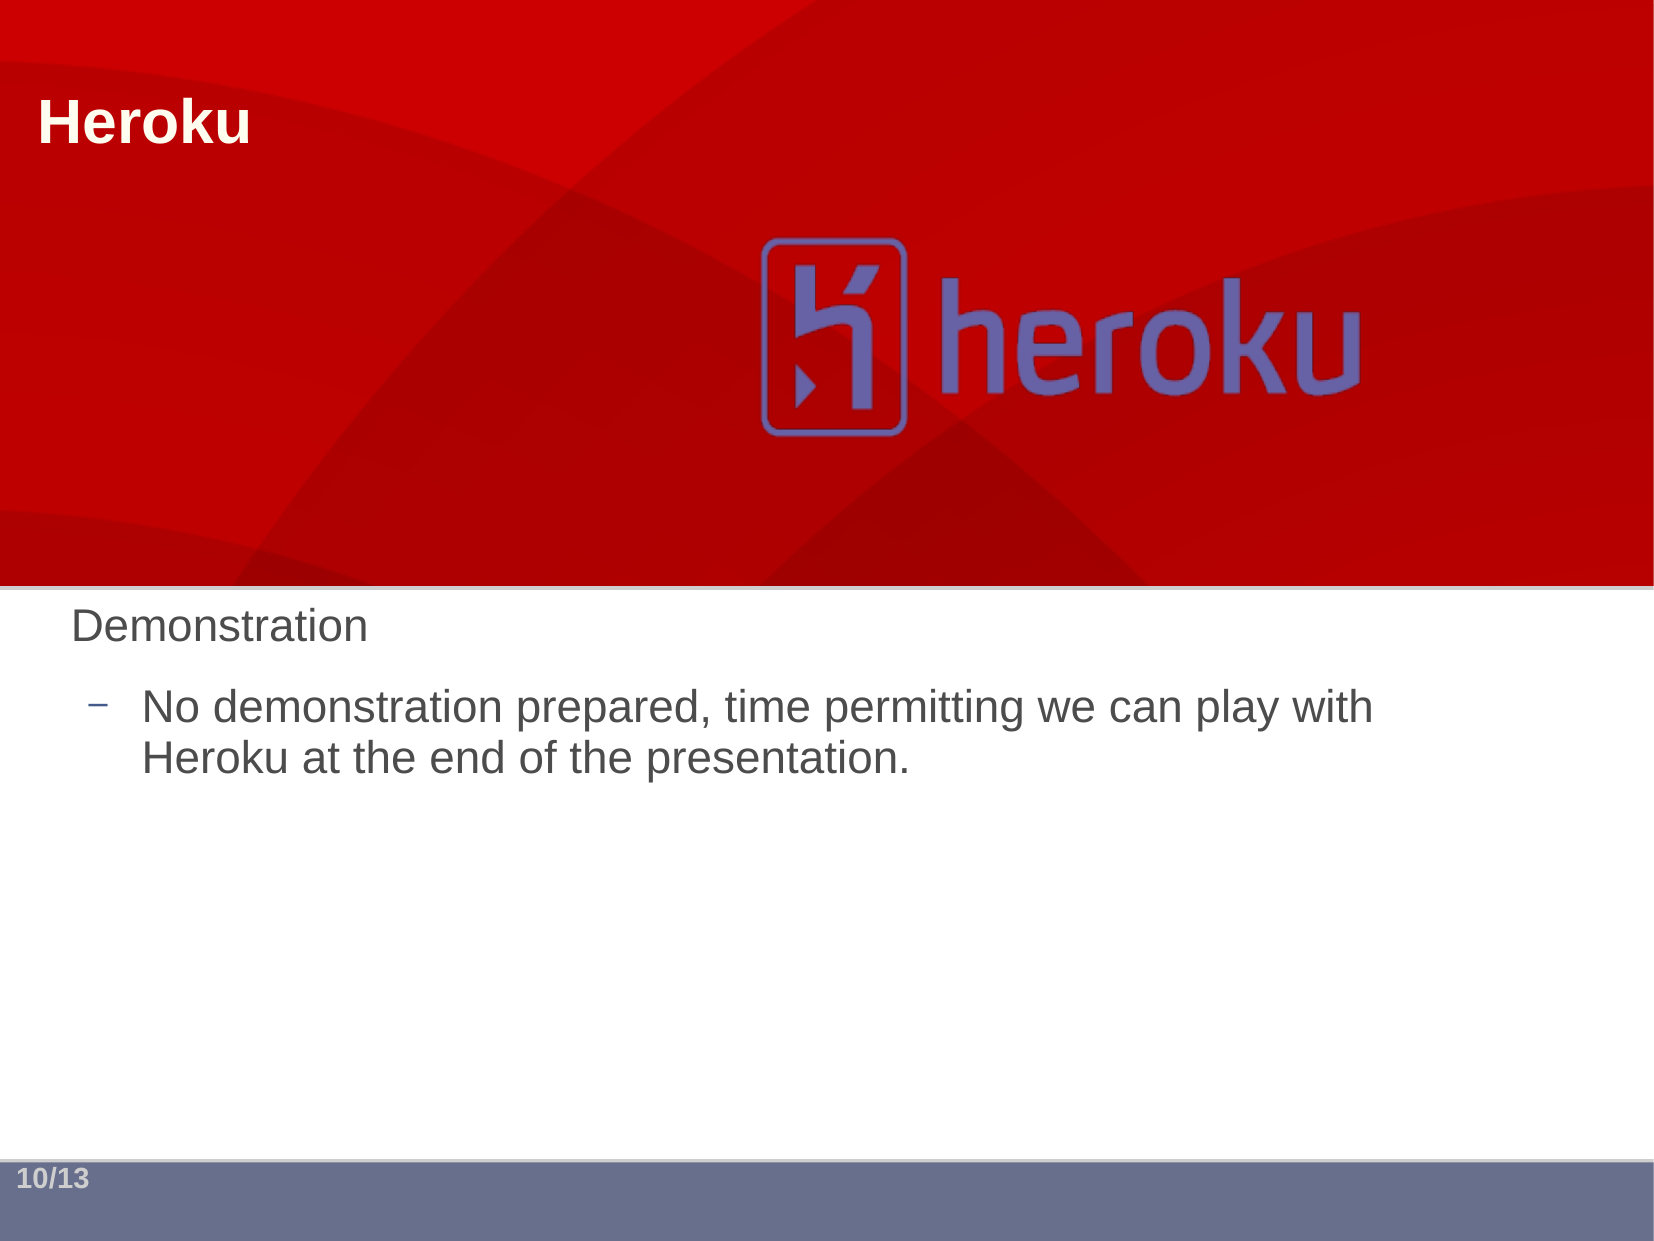

# Heroku
Demonstration
No demonstration prepared, time permitting we can play with Heroku at the end of the presentation.
10